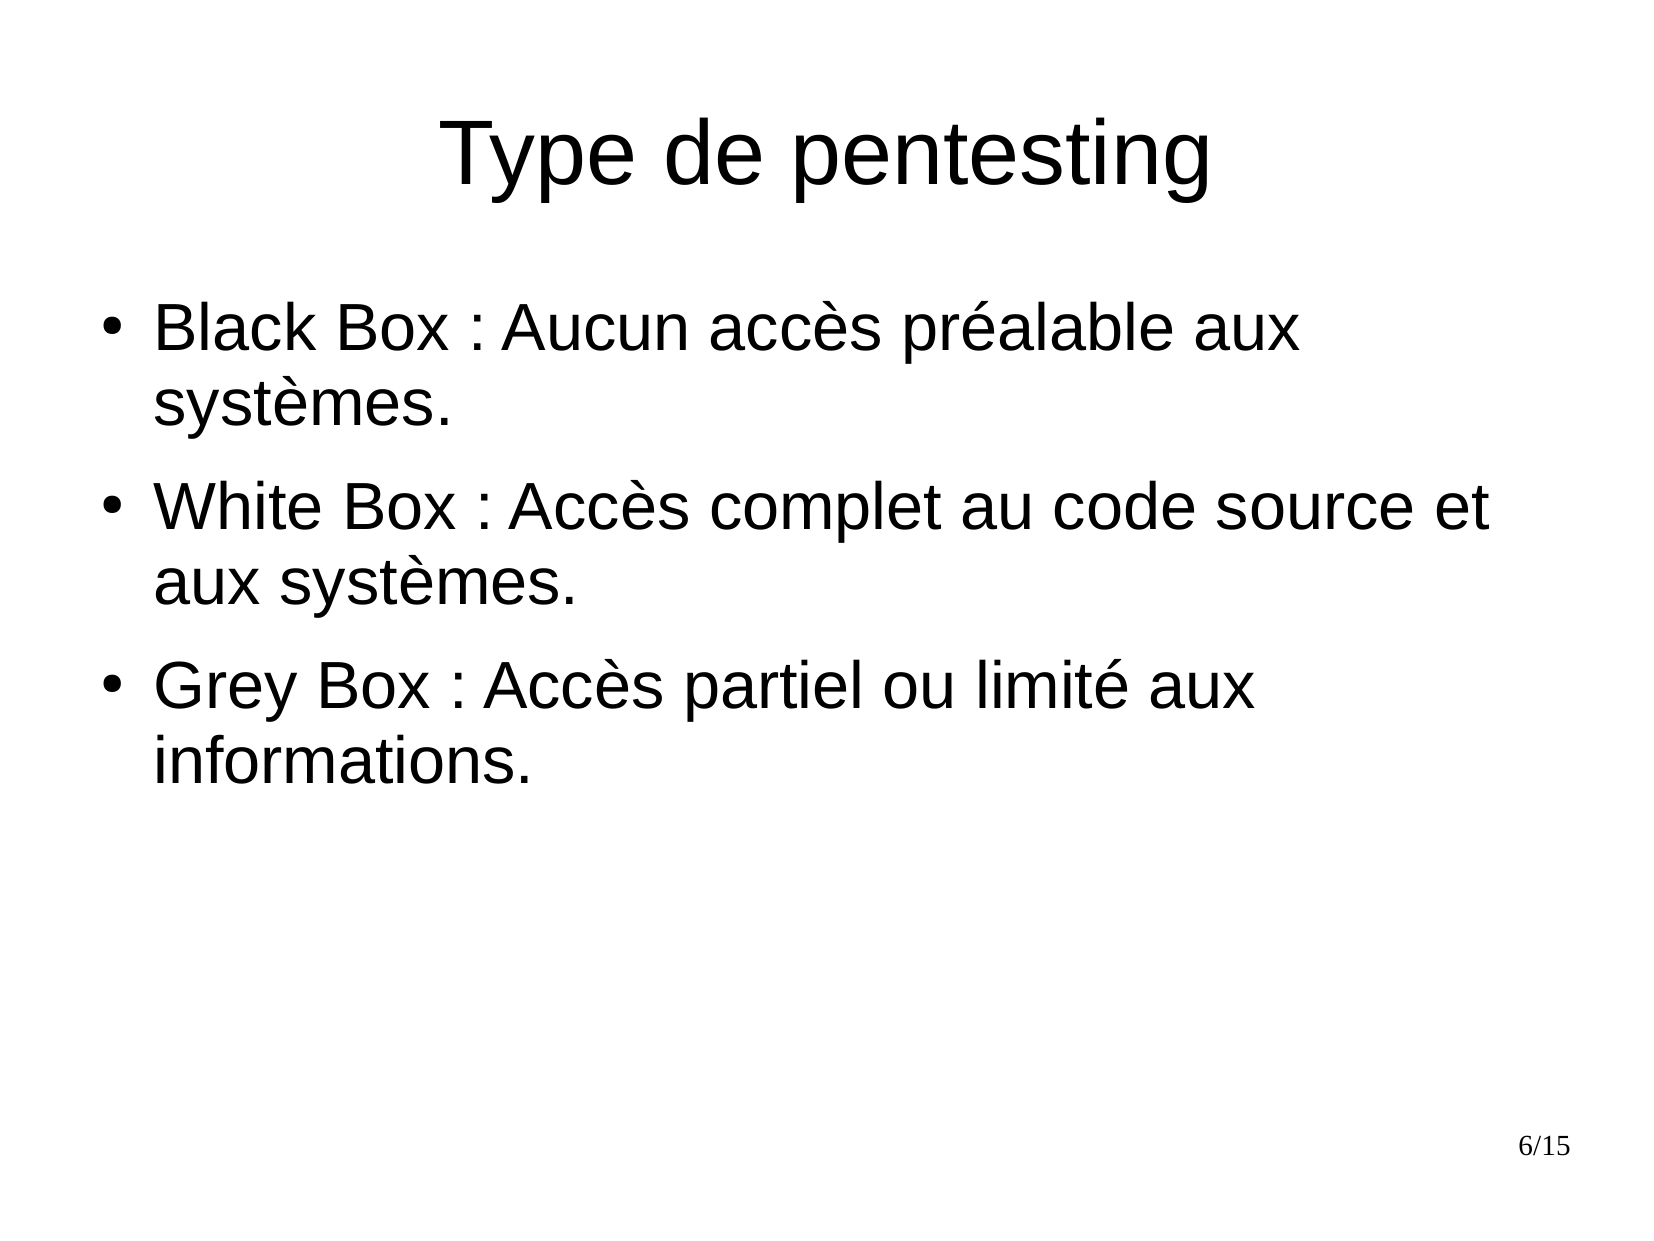

# Type de pentesting
Black Box : Aucun accès préalable aux systèmes.
White Box : Accès complet au code source et aux systèmes.
Grey Box : Accès partiel ou limité aux informations.
6